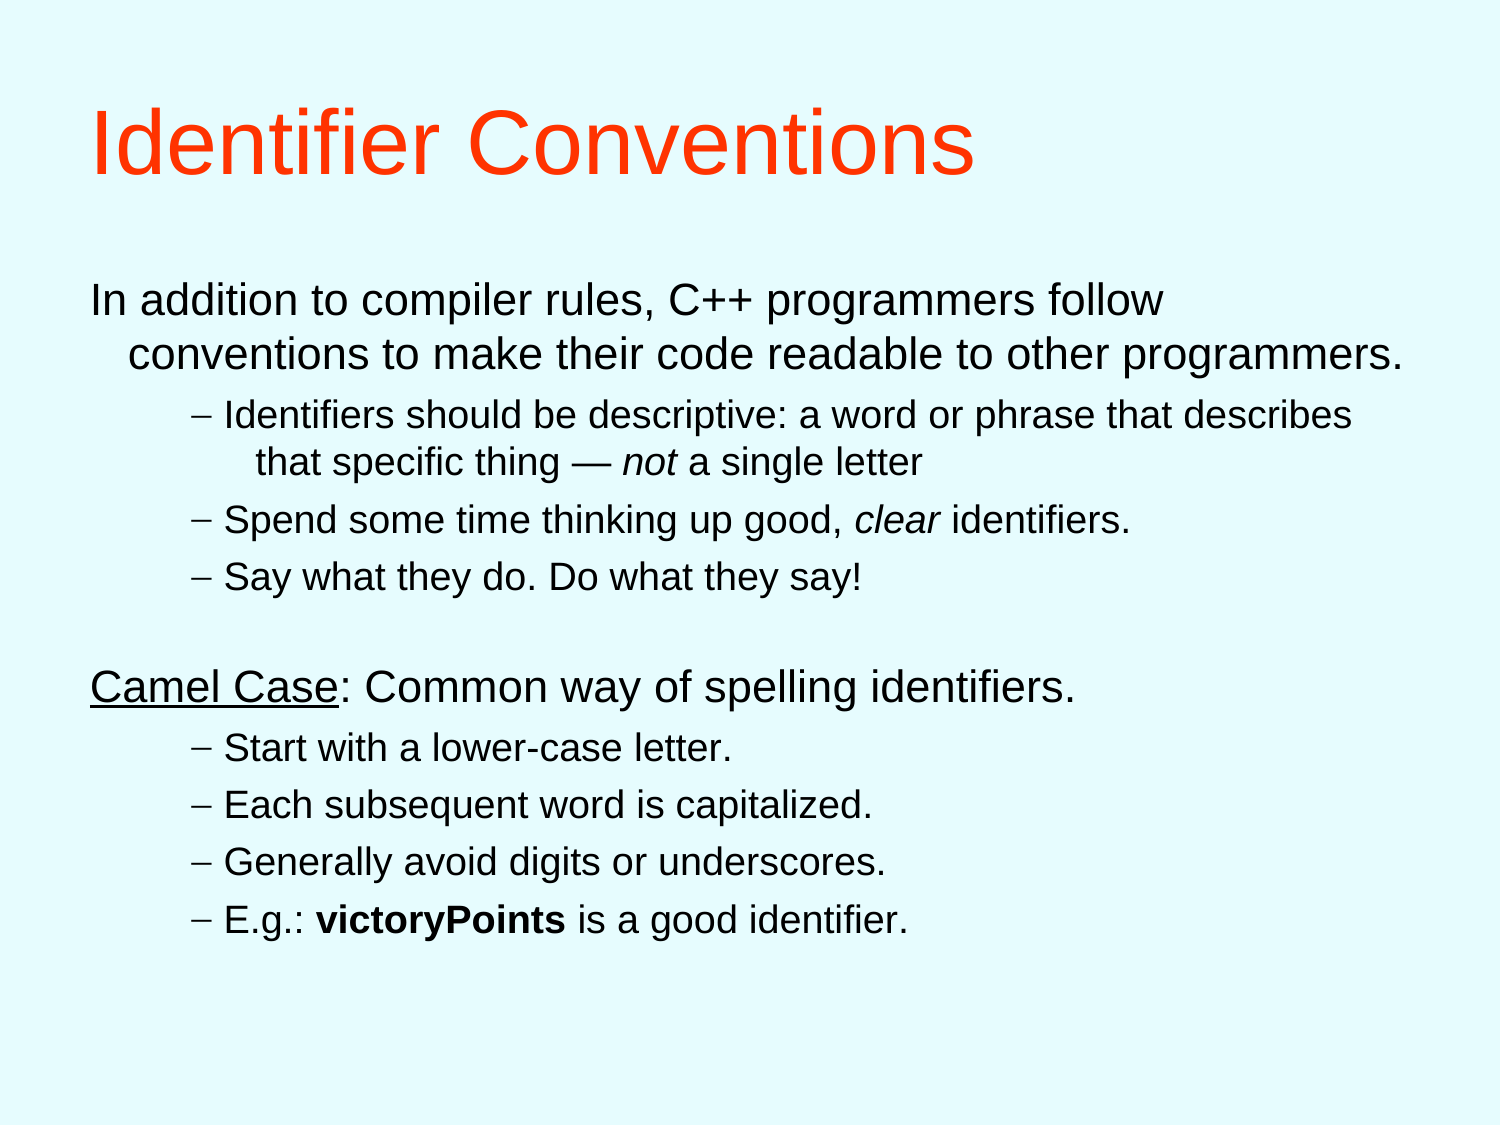

# Identifier Conventions
In addition to compiler rules, C++ programmers follow conventions to make their code readable to other programmers.
Identifiers should be descriptive: a word or phrase that describes that specific thing — not a single letter
Spend some time thinking up good, clear identifiers.
Say what they do. Do what they say!
Camel Case: Common way of spelling identifiers.
Start with a lower-case letter.
Each subsequent word is capitalized.
Generally avoid digits or underscores.
E.g.: victoryPoints is a good identifier.